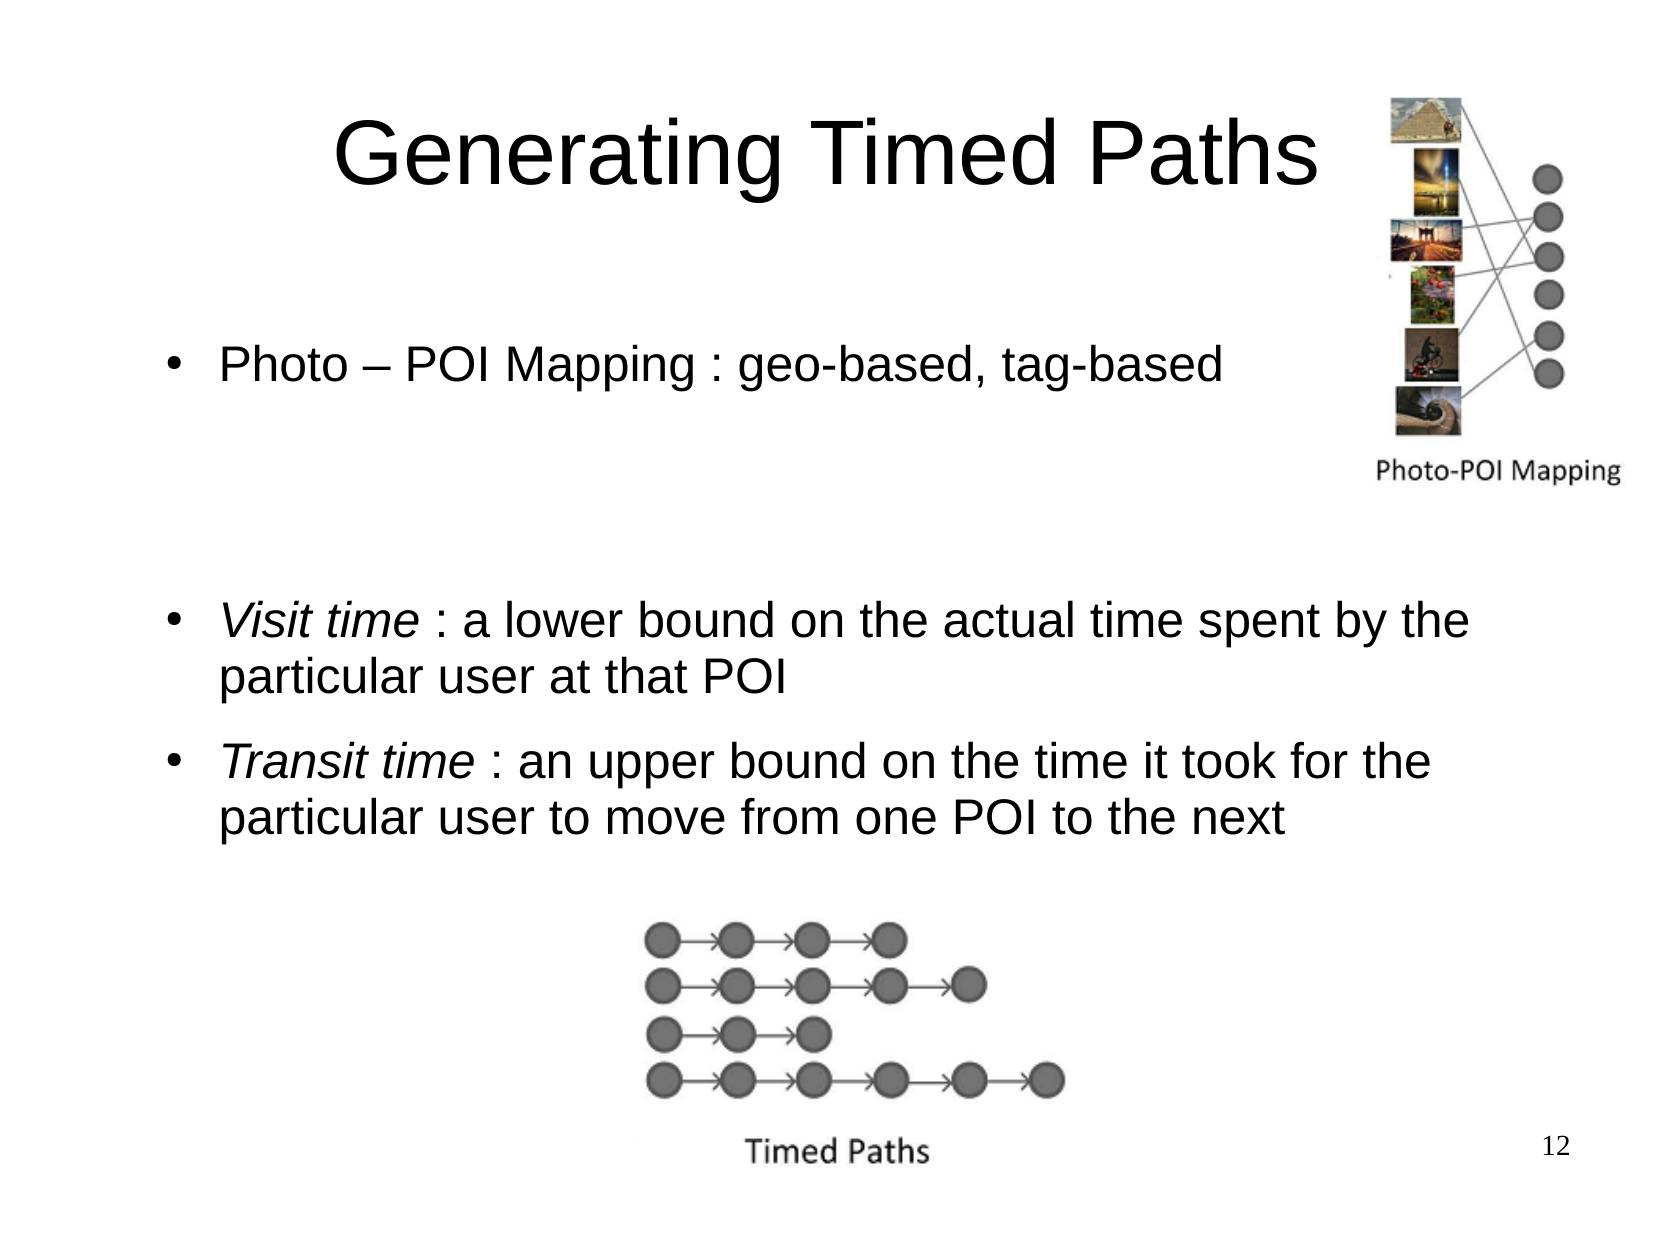

# Generating Timed Paths
Photo – POI Mapping : geo-based, tag-based
Visit time : a lower bound on the actual time spent by the particular user at that POI
Transit time : an upper bound on the time it took for the particular user to move from one POI to the next
12